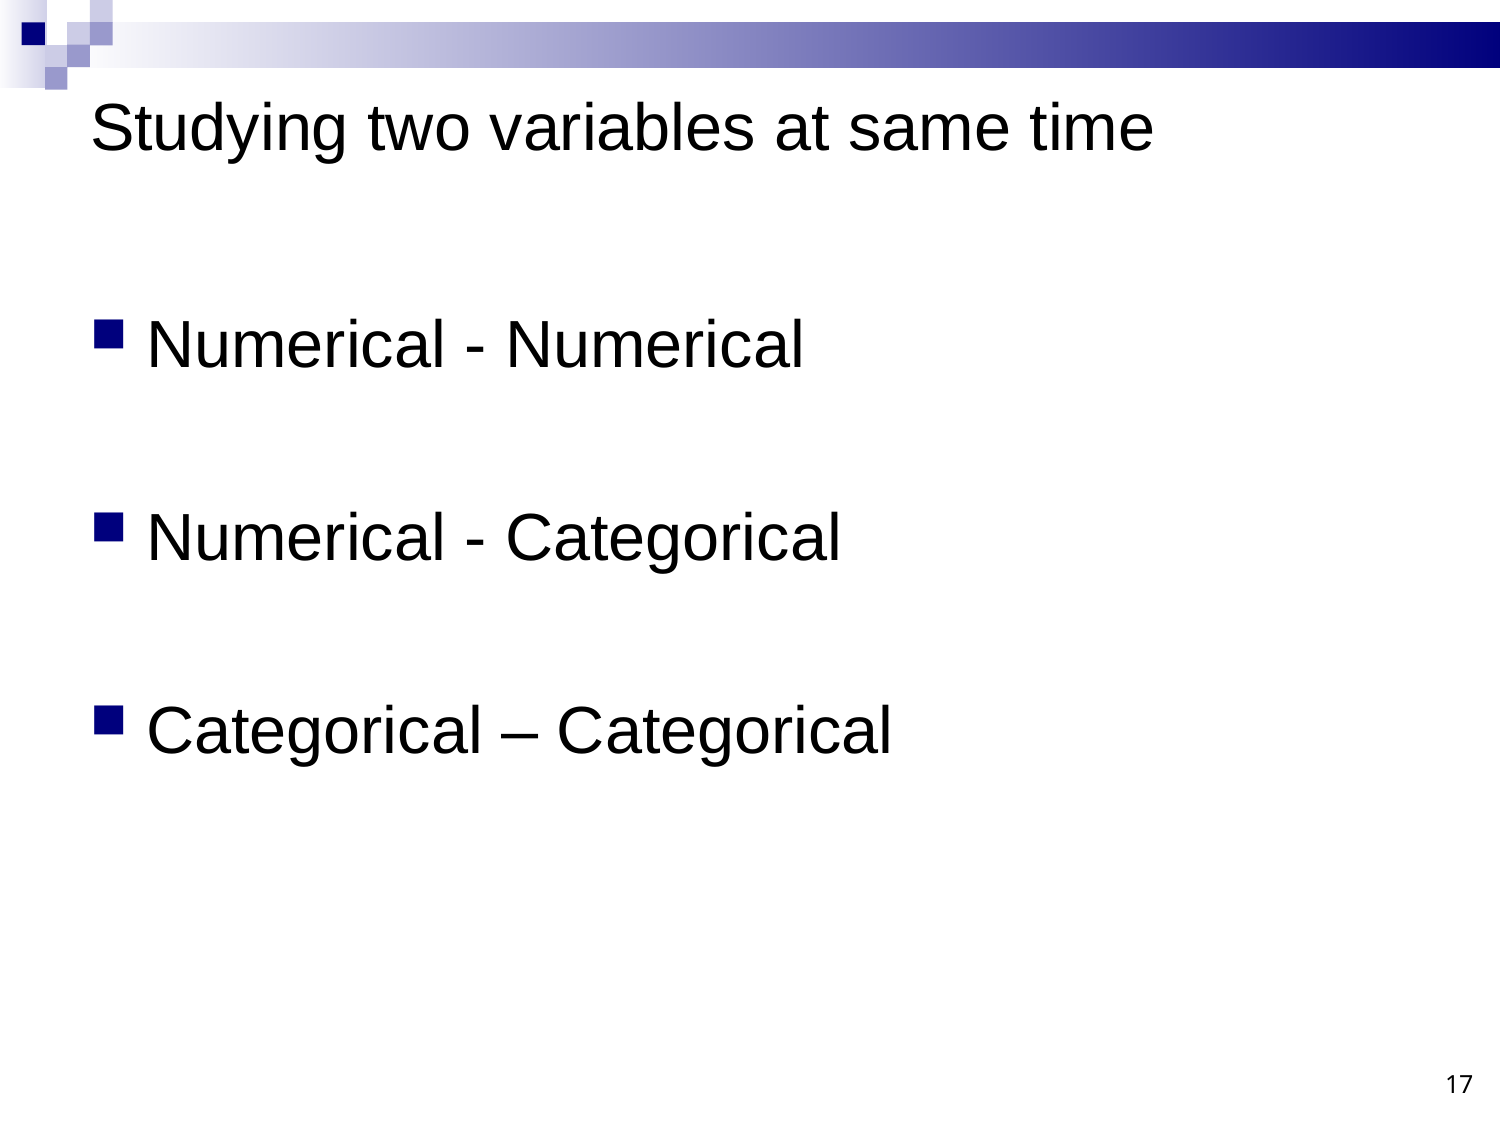

# Studying two variables at same time
Numerical - Numerical
Numerical - Categorical
Categorical – Categorical